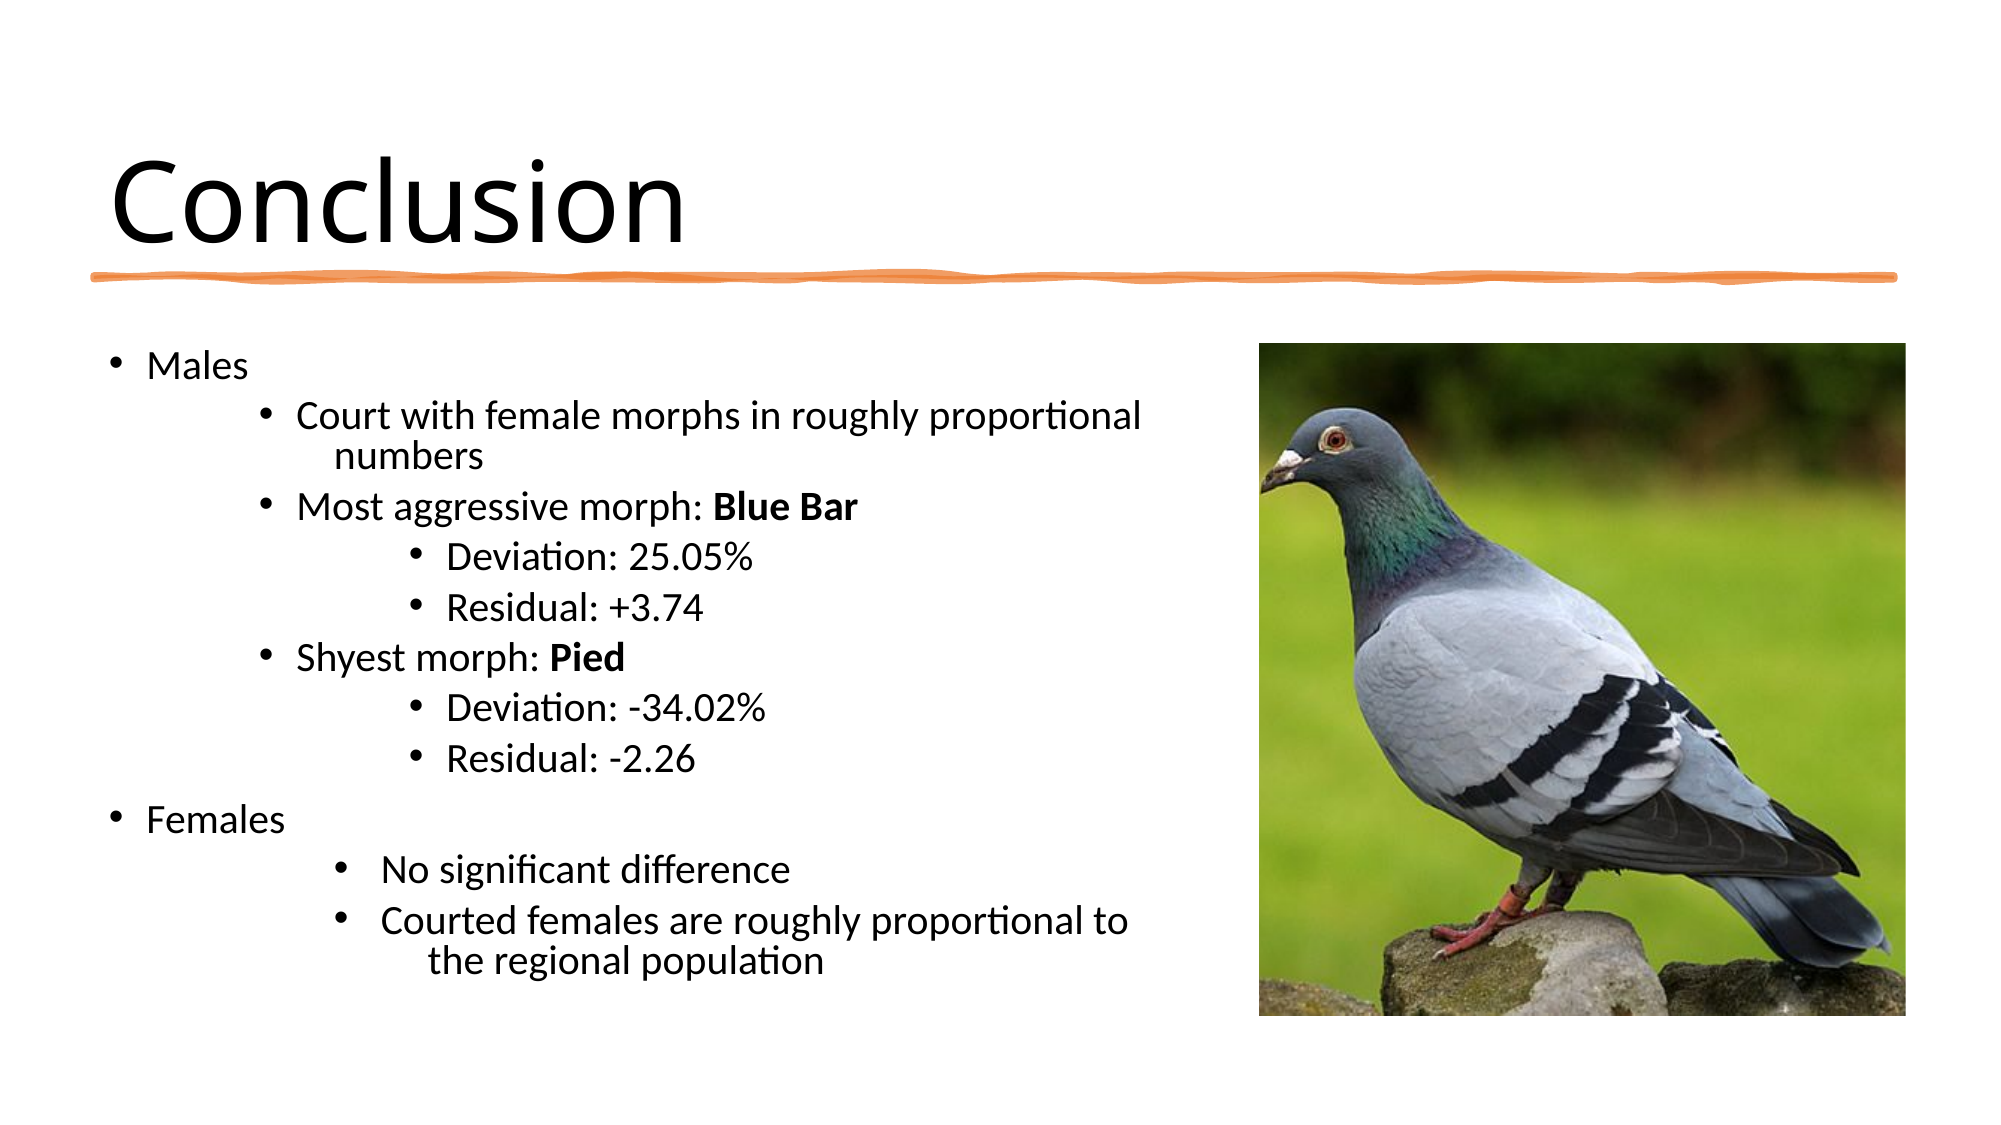

# Conclusion
Males
Court with female morphs in roughly proportional numbers
Most aggressive morph: Blue Bar
Deviation: 25.05%
Residual: +3.74
Shyest morph: Pied
Deviation: -34.02%
Residual: -2.26
Females
No significant difference
Courted females are roughly proportional to the regional population